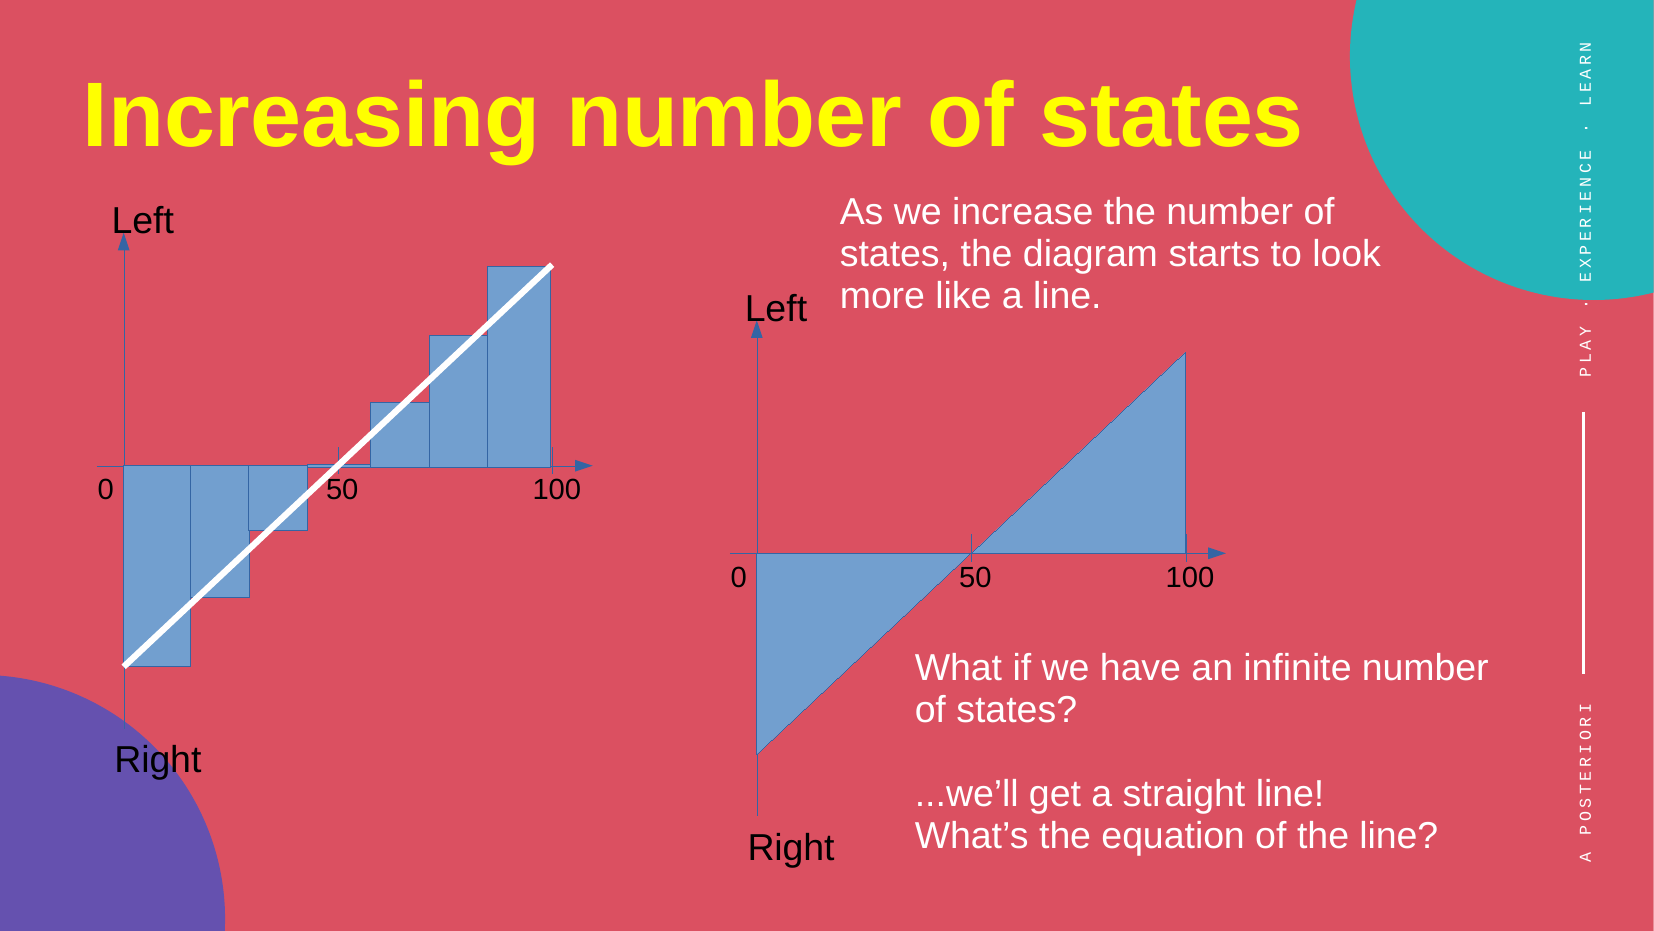

# Increasing number of states
As we increase the number of states, the diagram starts to look more like a line.
Left
0
50
100
Right
Left
0
50
100
What if we have an infinite number
of states?
...we’ll get a straight line!
What’s the equation of the line?
Right